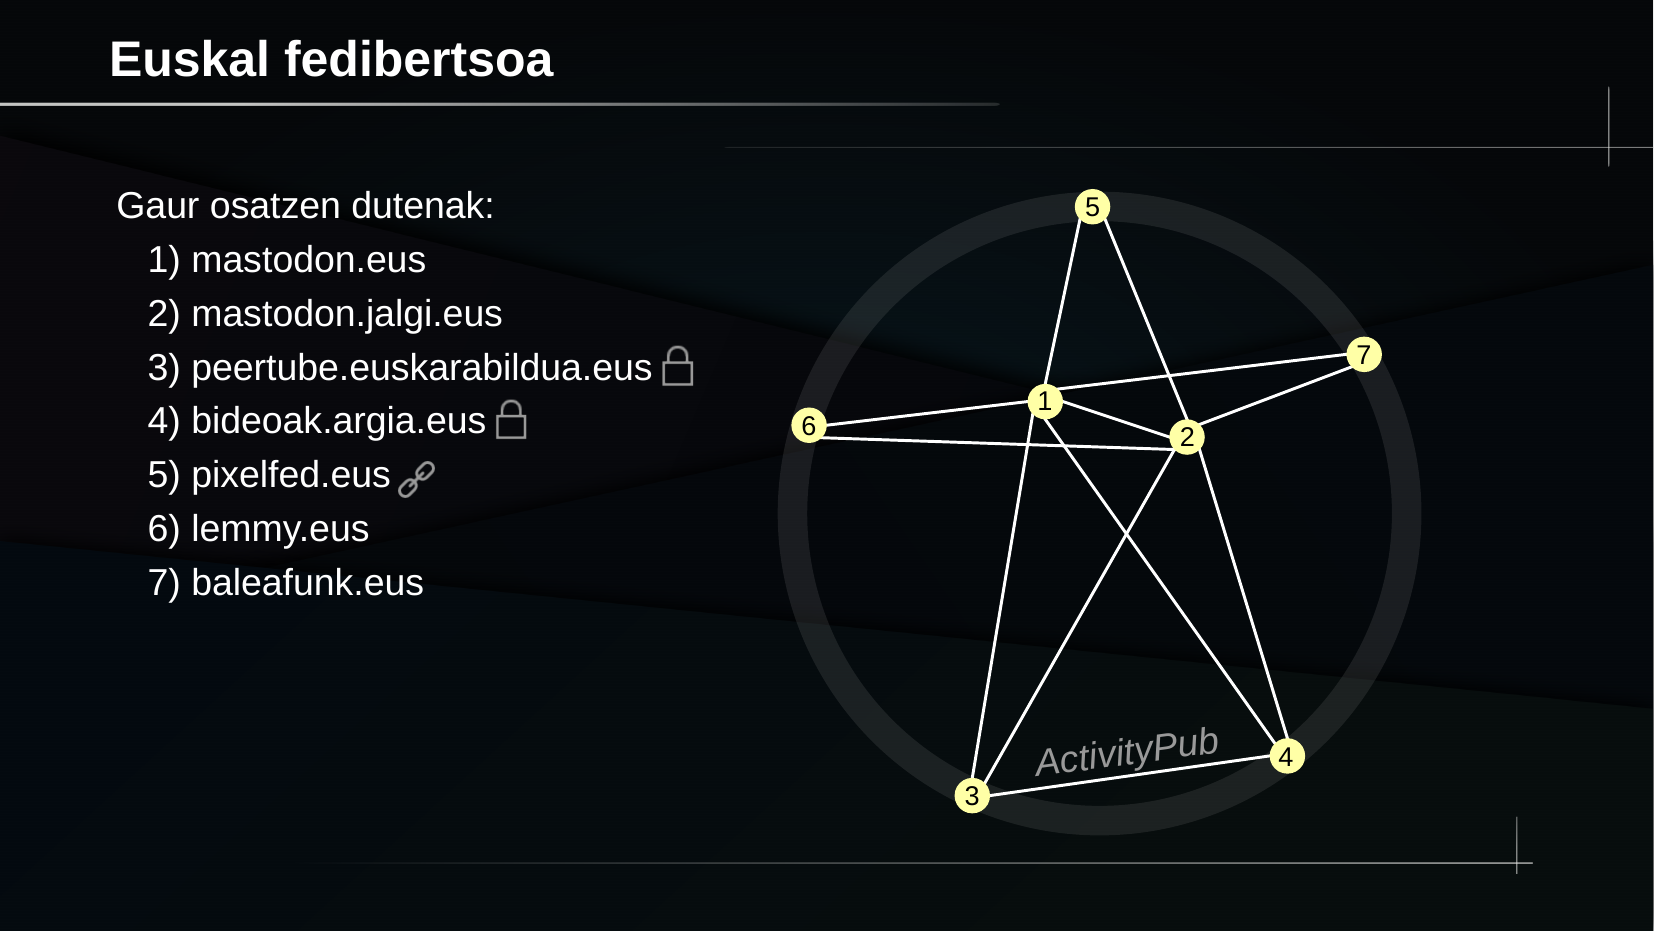

Euskal fedibertsoa
Gaur osatzen dutenak:
 1) mastodon.eus
 2) mastodon.jalgi.eus
 3) peertube.euskarabildua.eus
 4) bideoak.argia.eus
 5) pixelfed.eus
 6) lemmy.eus
 7) baleafunk.eus
5
7
1
6
2
ActivityPub
4
3